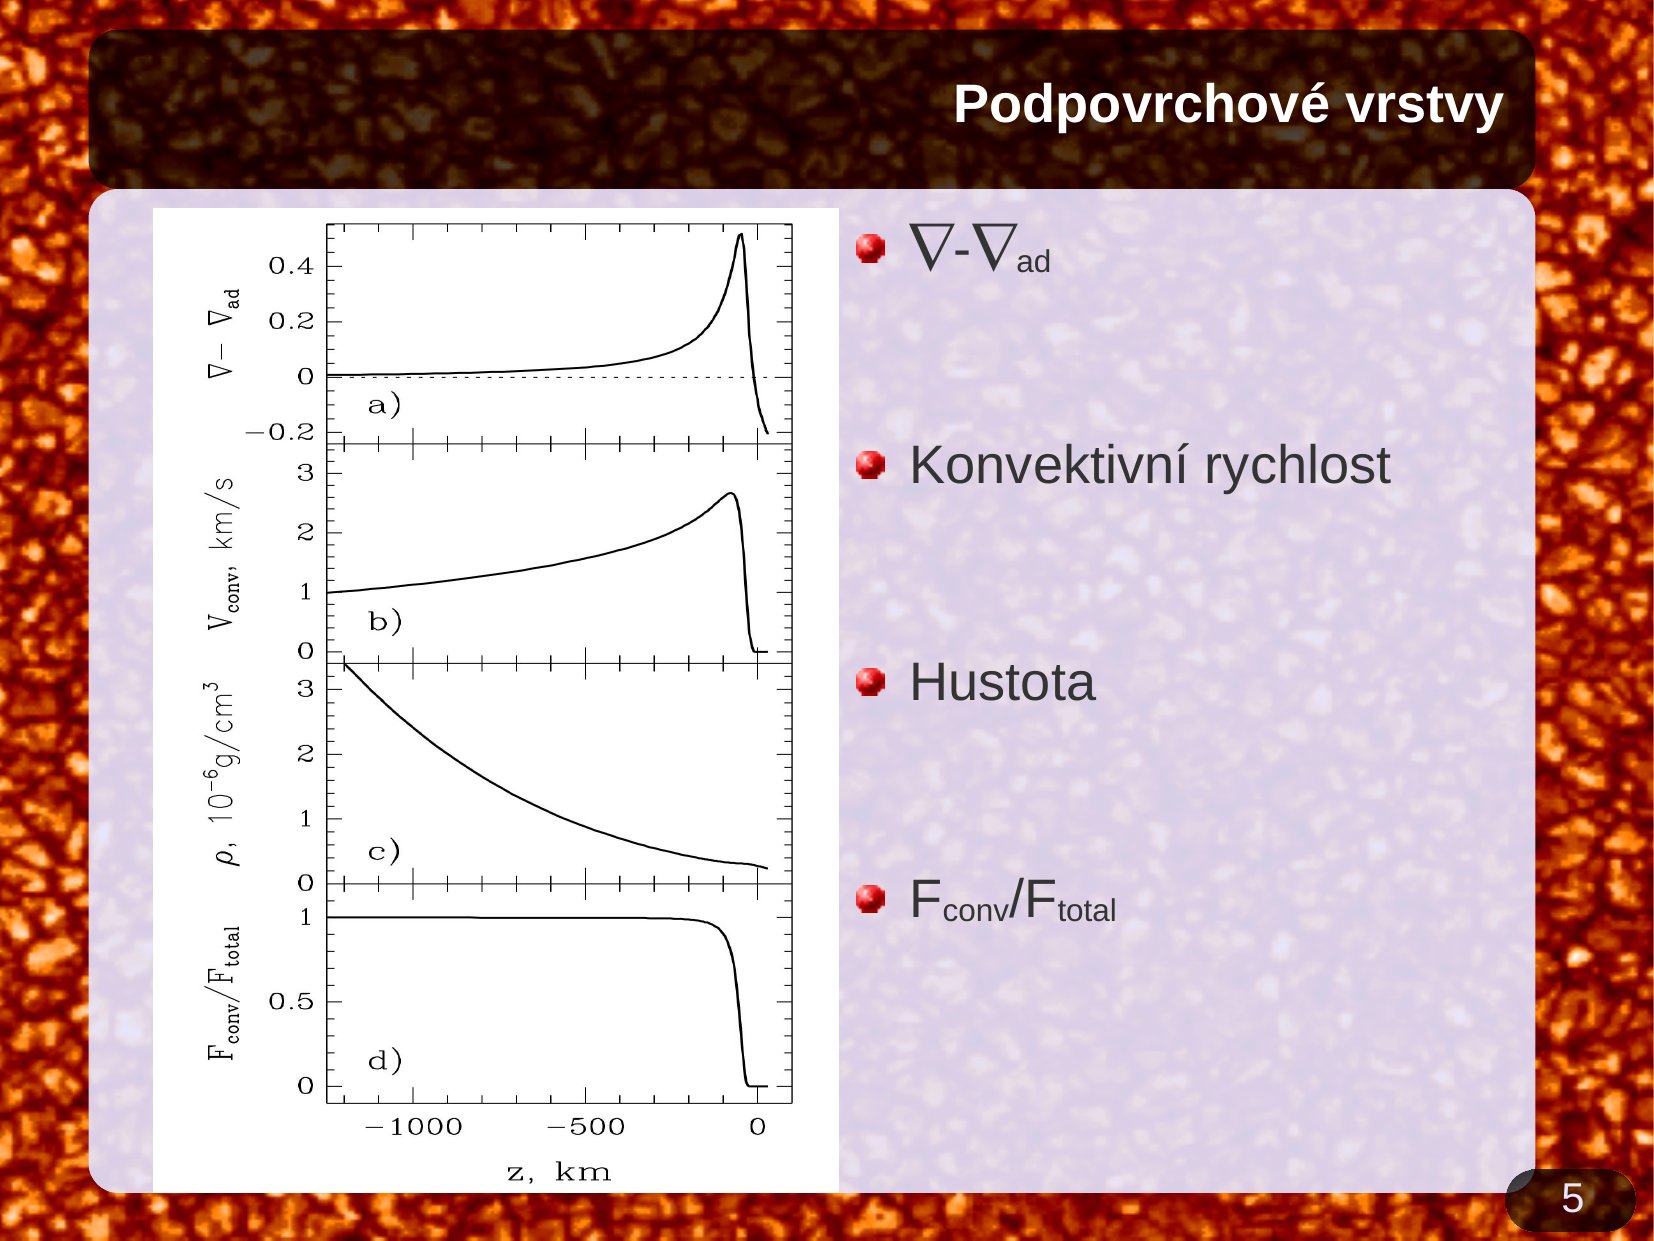

# Podpovrchové vrstvy
∇-∇ad
Konvektivní rychlost
Hustota
Fconv/Ftotal